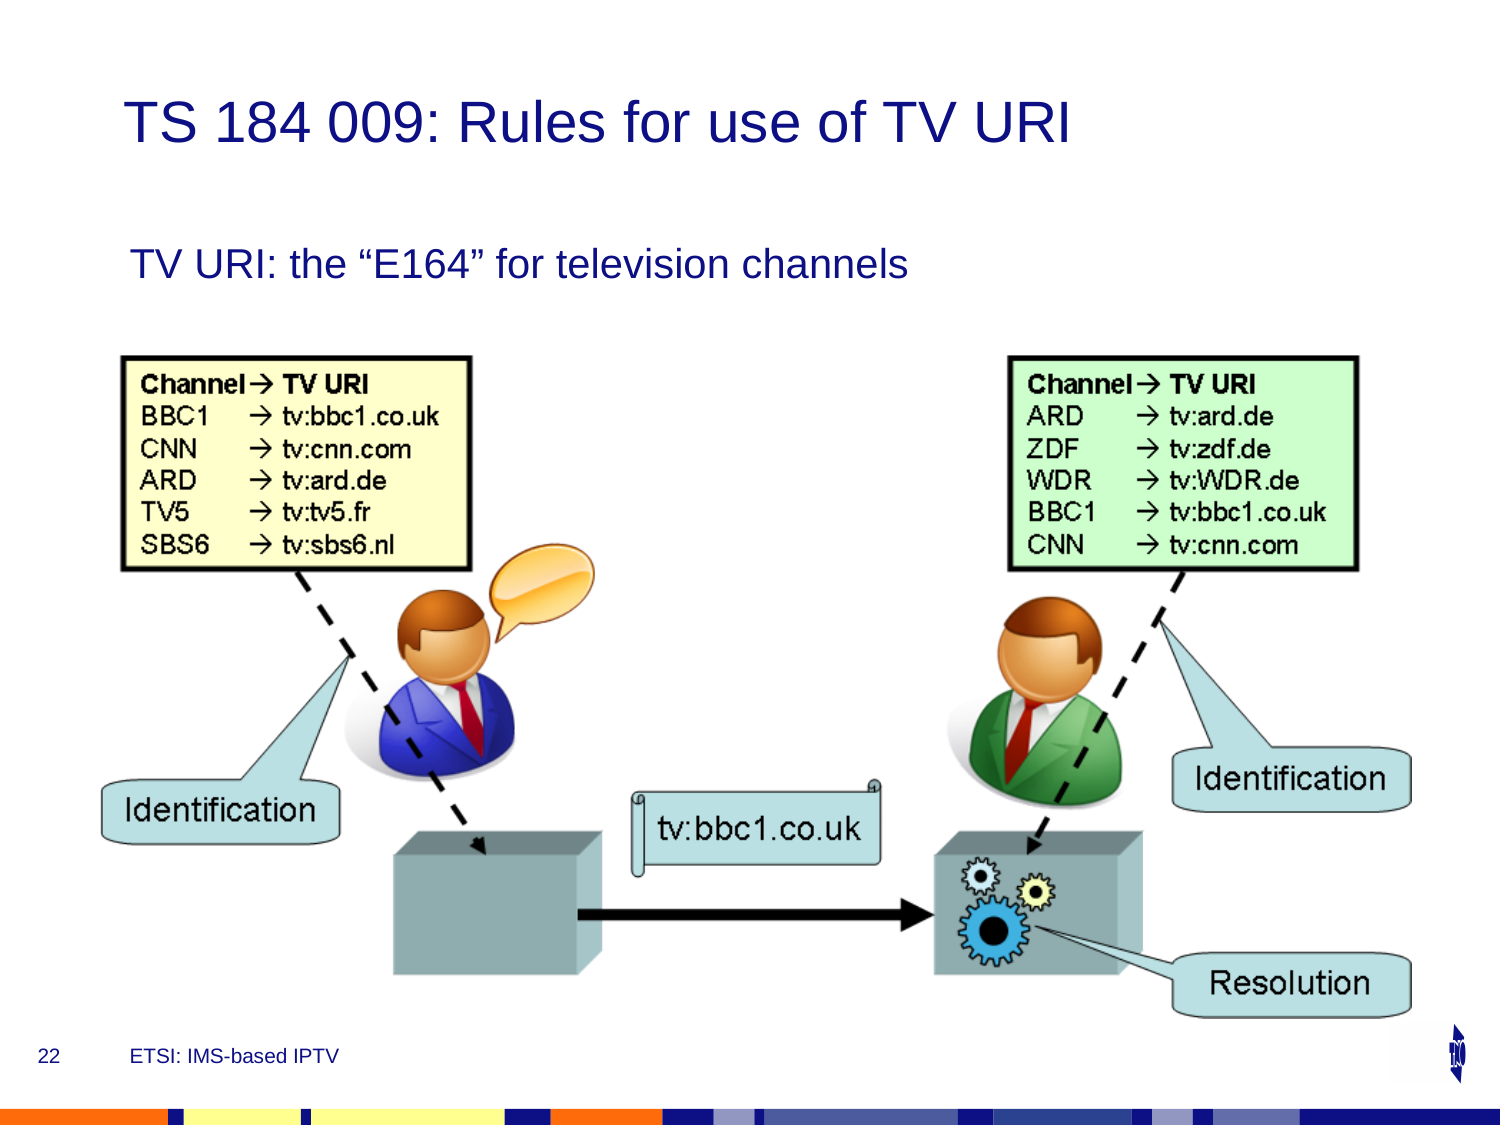

# TS 184 009: Rules for use of TV URI
TV URI: the “E164” for television channels
22
ETSI: IMS-based IPTV